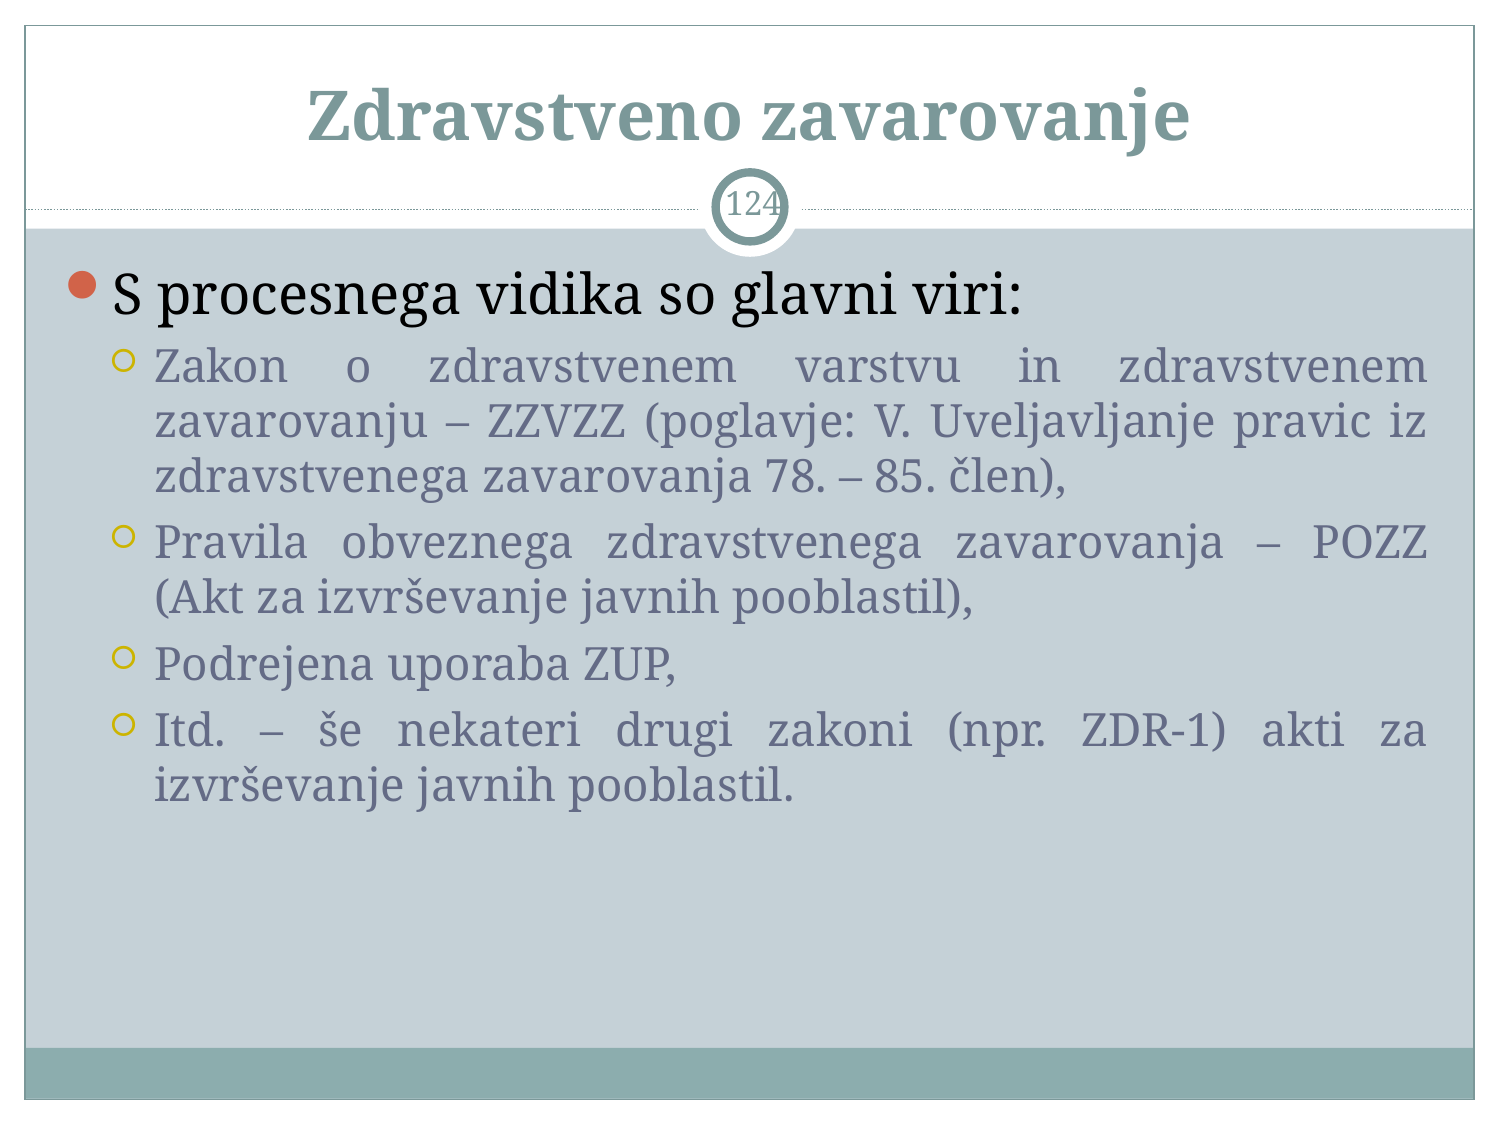

# Zdravstveno zavarovanje
S procesnega vidika so glavni viri:
Zakon o zdravstvenem varstvu in zdravstvenem zavarovanju – ZZVZZ (poglavje: V. Uveljavljanje pravic iz zdravstvenega zavarovanja 78. – 85. člen),
Pravila obveznega zdravstvenega zavarovanja – POZZ (Akt za izvrševanje javnih pooblastil),
Podrejena uporaba ZUP,
Itd. – še nekateri drugi zakoni (npr. ZDR-1) akti za izvrševanje javnih pooblastil.